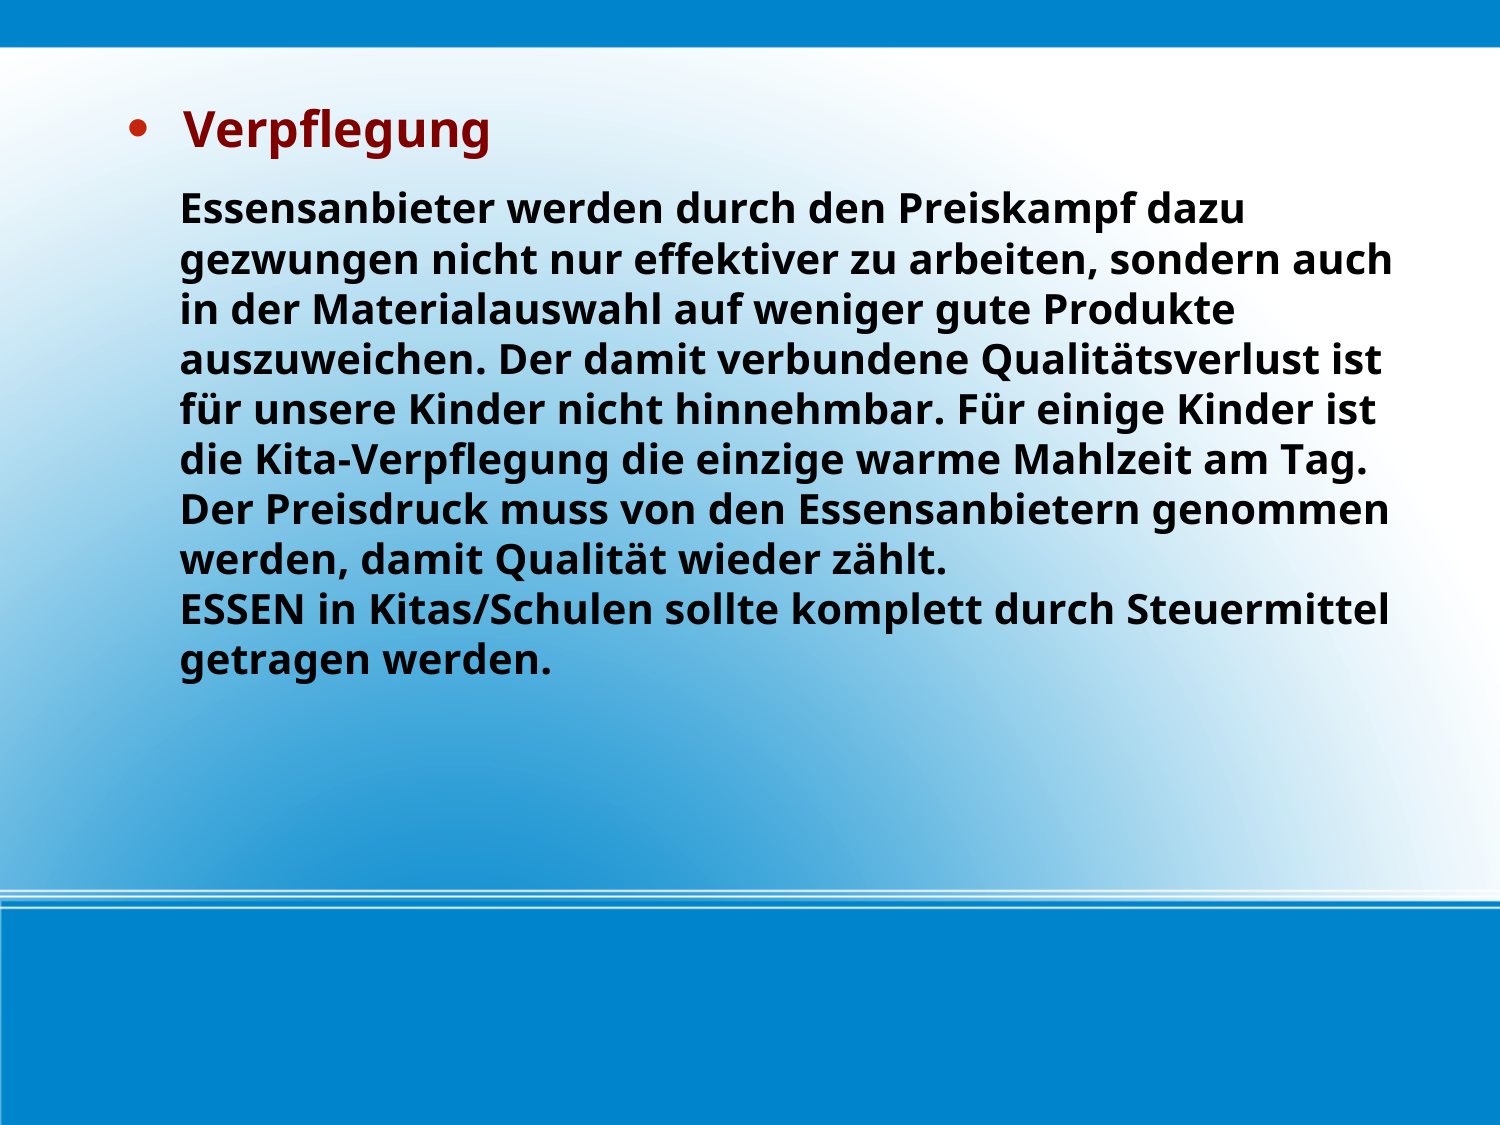

# Verpflegung
Essensanbieter werden durch den Preiskampf dazu gezwungen nicht nur effektiver zu arbeiten, sondern auch in der Materialauswahl auf weniger gute Produkte auszuweichen. Der damit verbundene Qualitätsverlust ist für unsere Kinder nicht hinnehmbar. Für einige Kinder ist die Kita-Verpflegung die einzige warme Mahlzeit am Tag.
Der Preisdruck muss von den Essensanbietern genommen werden, damit Qualität wieder zählt.
ESSEN in Kitas/Schulen sollte komplett durch Steuermittel getragen werden.